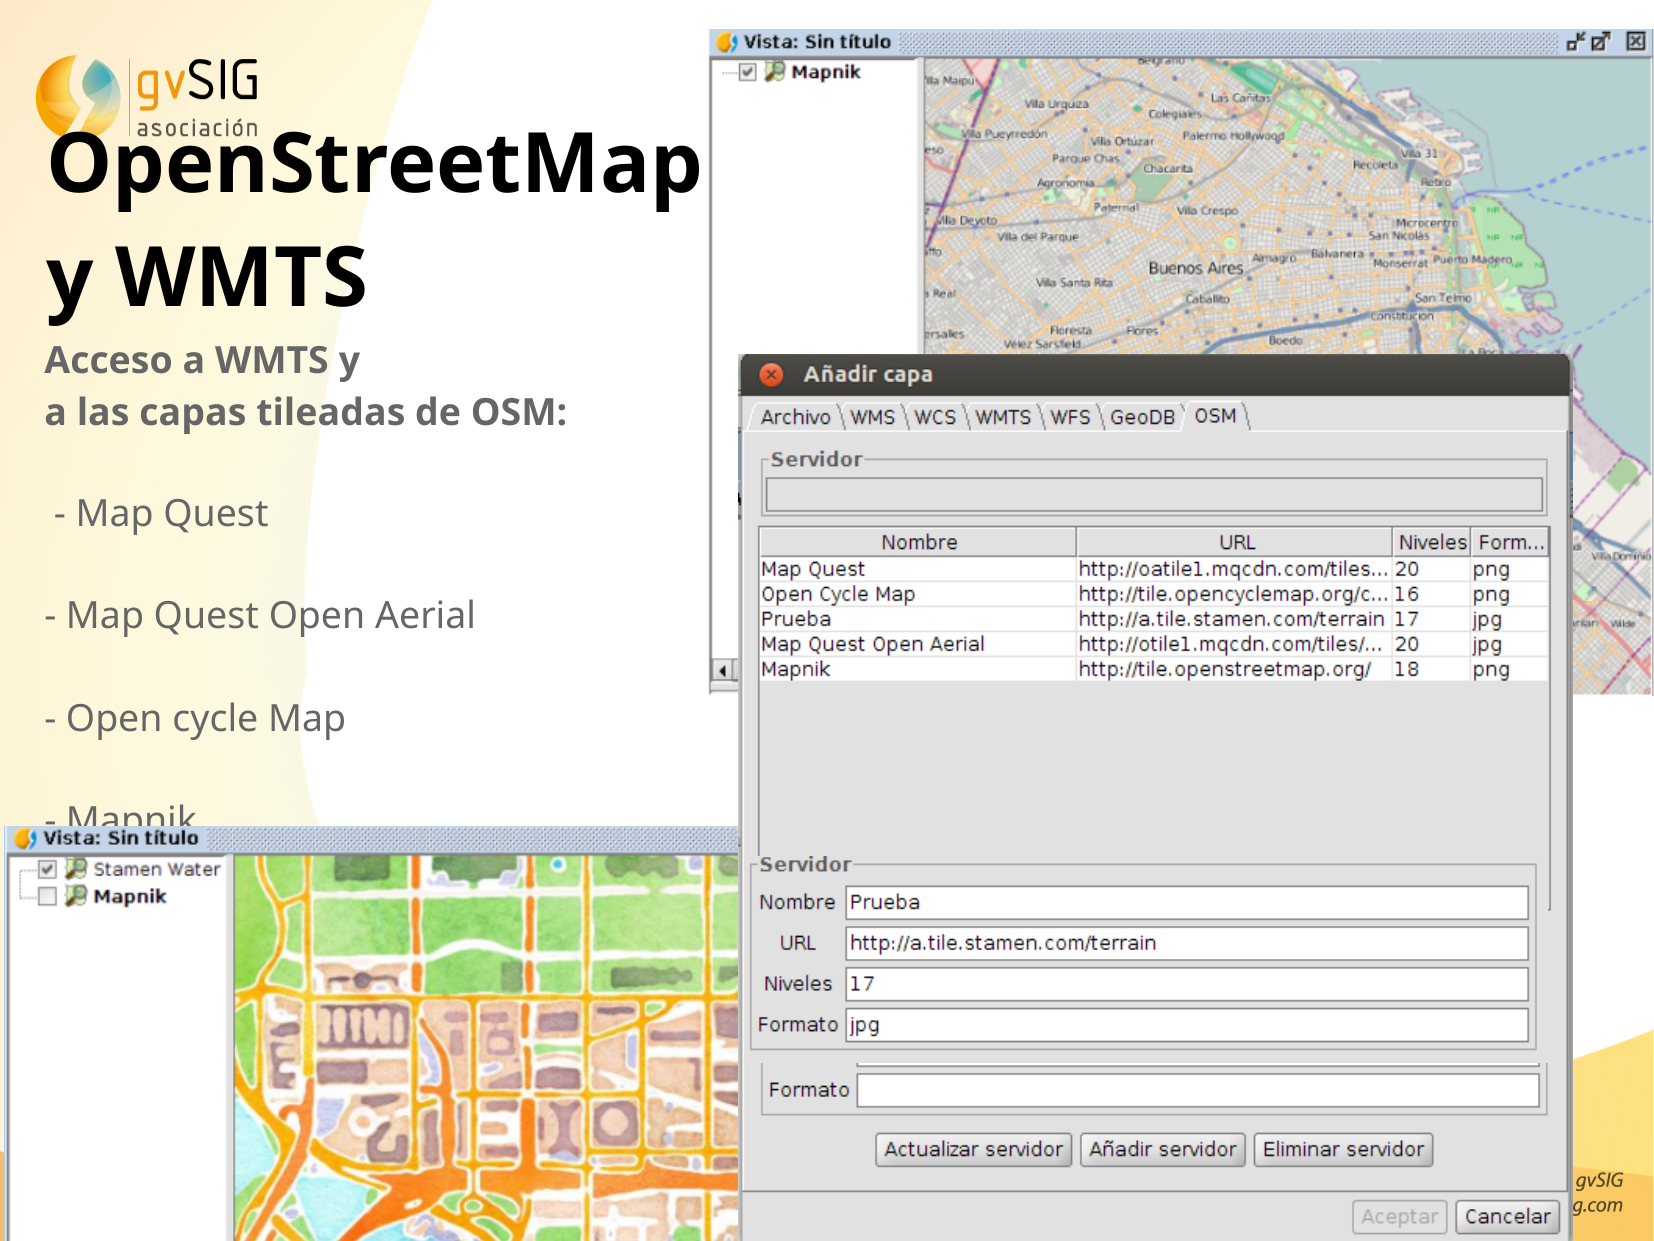

# OpenStreetMap y WMTS
Acceso a WMTS y
a las capas tileadas de OSM:
 - Map Quest
- Map Quest Open Aerial
- Open cycle Map
- Mapnik
Permite añadir nuevos servidores